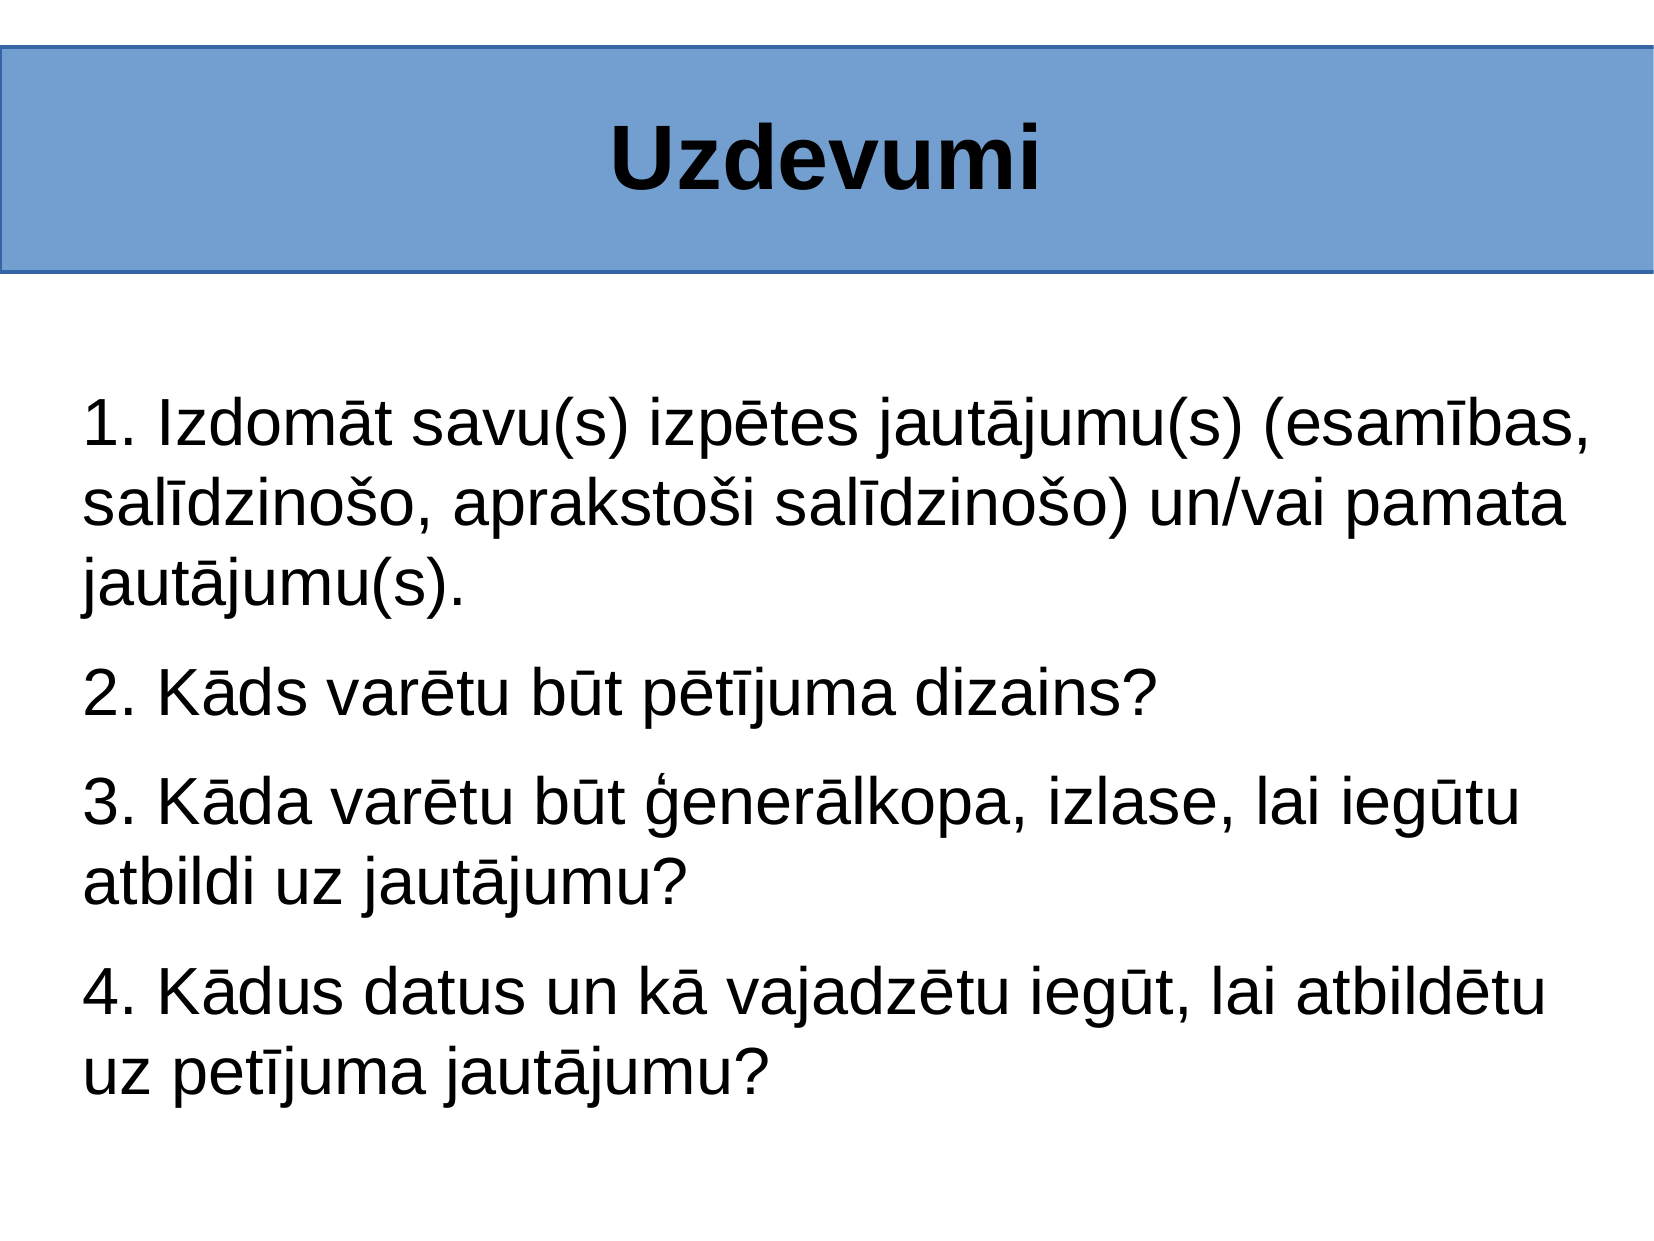

# Uzdevumi
1. Izdomāt savu(s) izpētes jautājumu(s) (esamības, salīdzinošo, aprakstoši salīdzinošo) un/vai pamata jautājumu(s).
2. Kāds varētu būt pētījuma dizains?
3. Kāda varētu būt ģenerālkopa, izlase, lai iegūtu atbildi uz jautājumu?
4. Kādus datus un kā vajadzētu iegūt, lai atbildētu uz petījuma jautājumu?